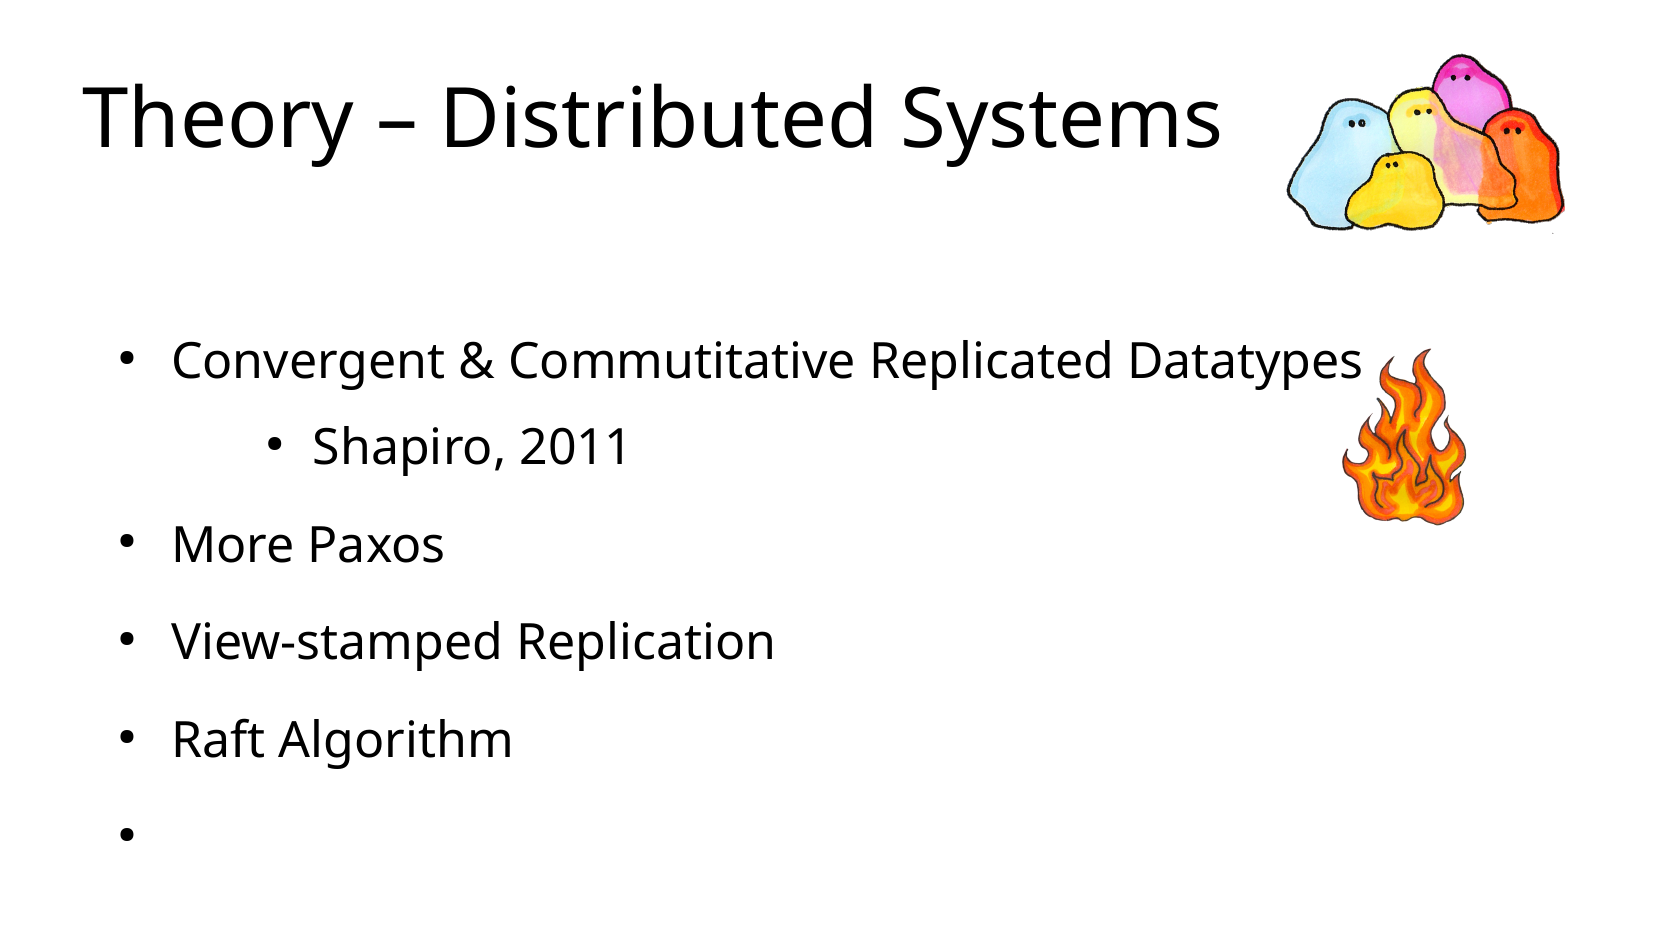

Theory – Distributed Systems
# Convergent & Commutitative Replicated Datatypes
Shapiro, 2011
More Paxos
View-stamped Replication
Raft Algorithm